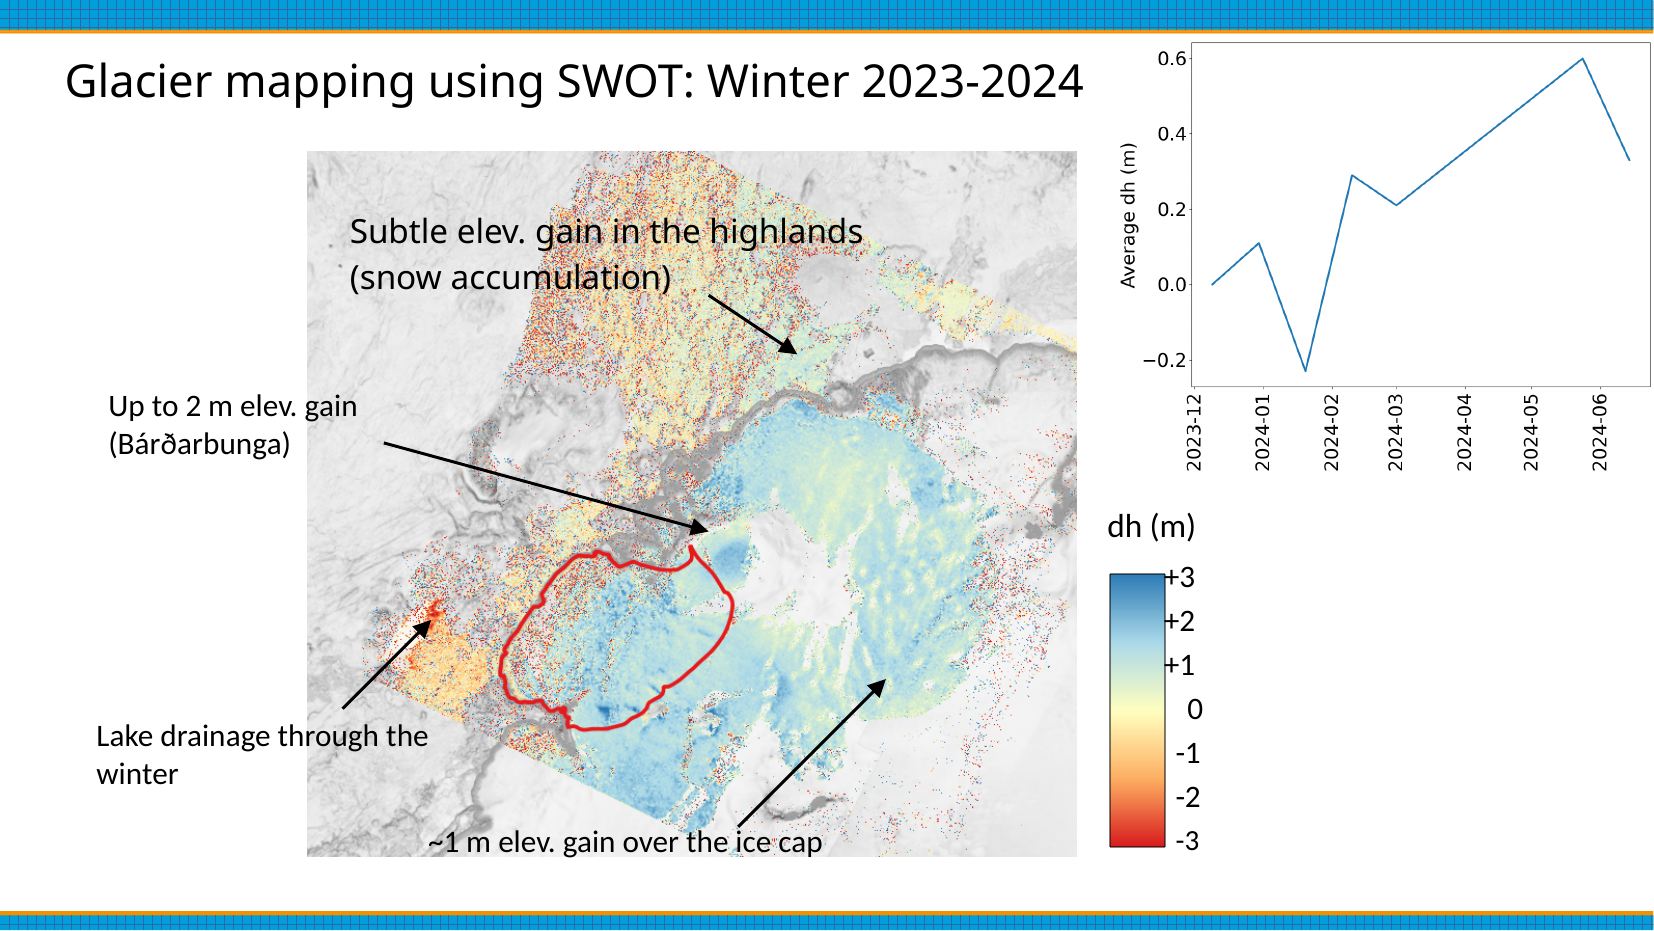

# Glacier mapping using SWOT: Winter 2023-2024
Subtle elev. gain in the highlands
(snow accumulation)
Up to 2 m elev. gain (Bárðarbunga)
dh (m)
+3
+2
+1
0
Lake drainage through the winter
-1
-2
-3
~1 m elev. gain over the ice cap